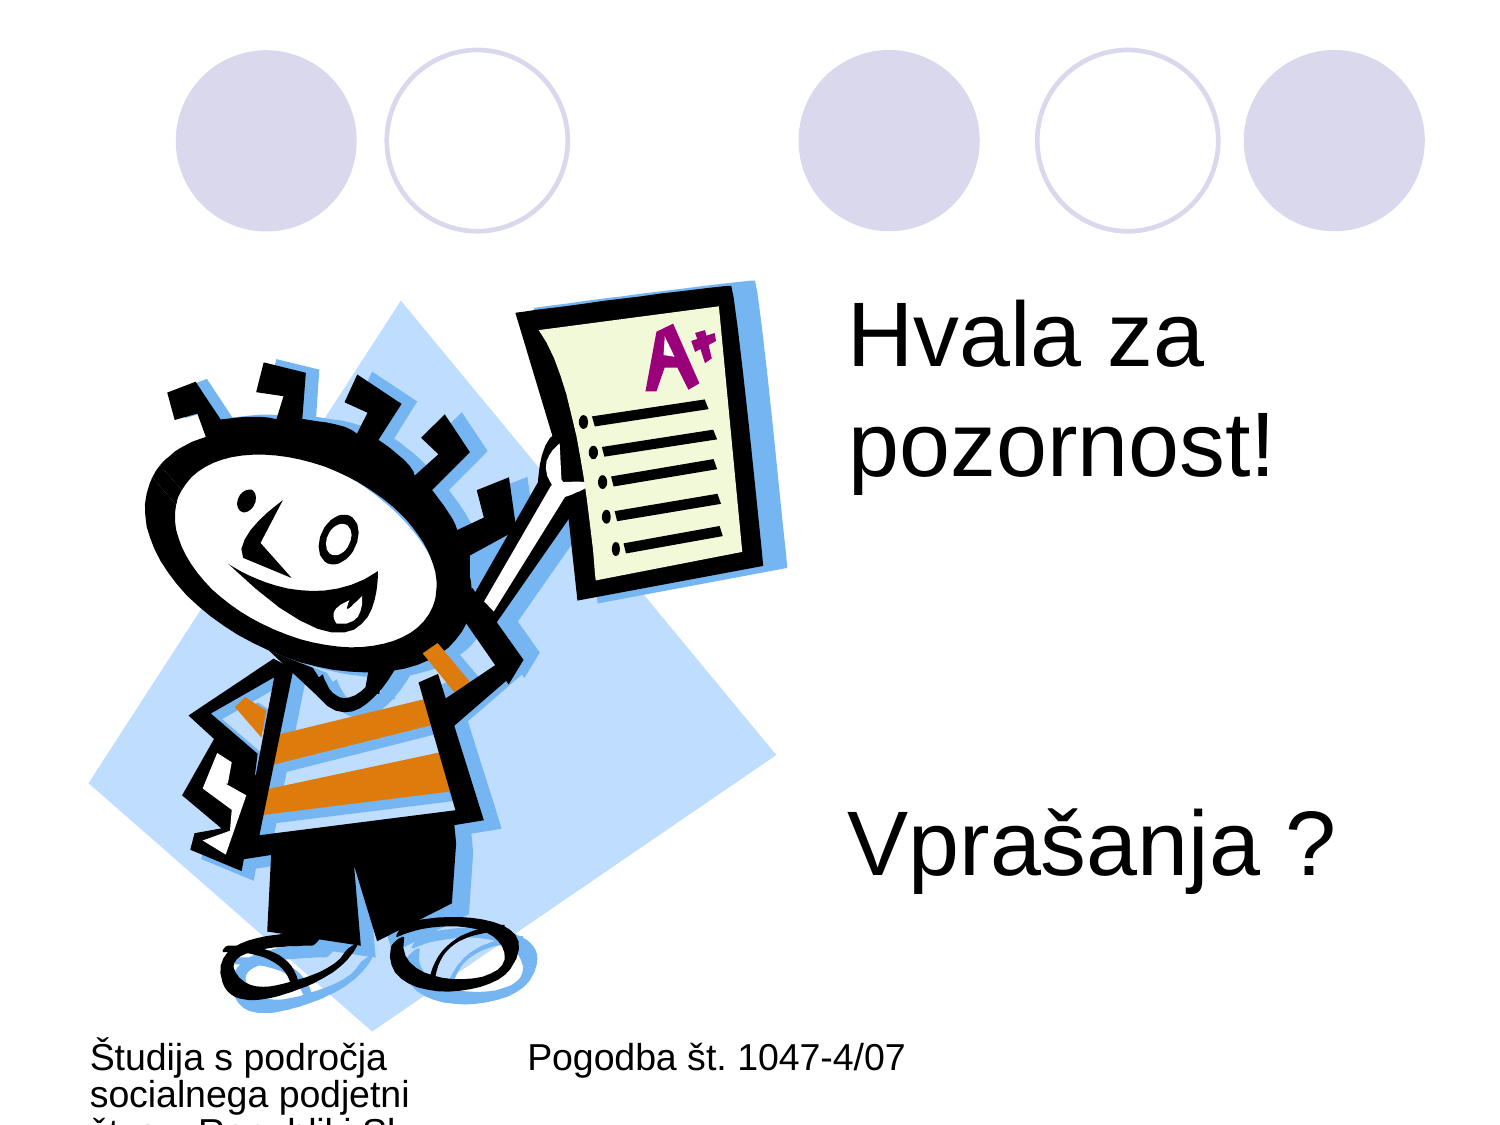

# Hvala za pozornost!
Vprašanja ?
Študija s področja socialnega podjetništva v Republiki Sloveniji;
Pogodba št. 1047-4/07